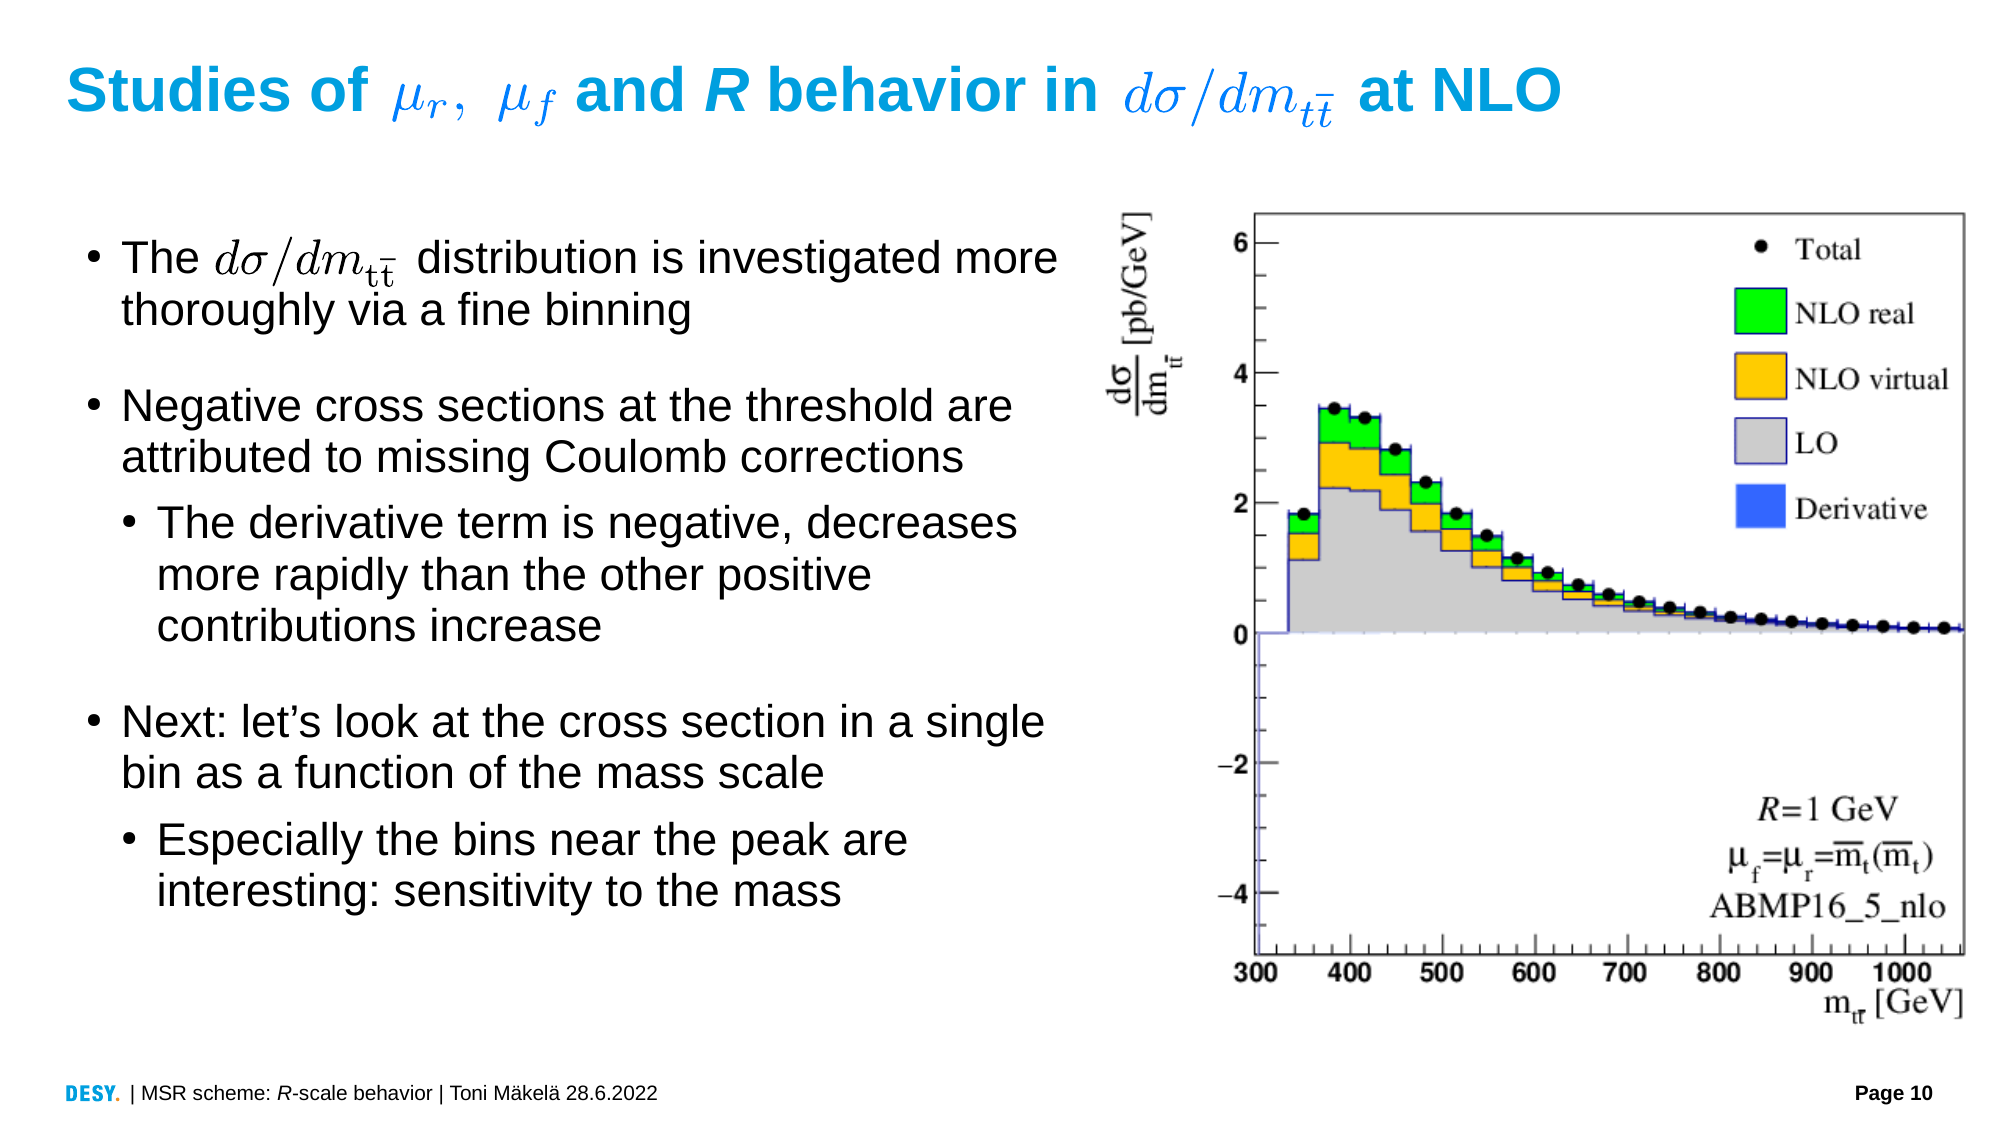

# Studies of and R behavior in at NLO
The distribution is investigated more thoroughly via a fine binning
Negative cross sections at the threshold are attributed to missing Coulomb corrections
The derivative term is negative, decreases more rapidly than the other positive contributions increase
Next: let’s look at the cross section in a single bin as a function of the mass scale
Especially the bins near the peak are interesting: sensitivity to the mass
| MSR scheme: R-scale behavior | Toni Mäkelä 28.6.2022